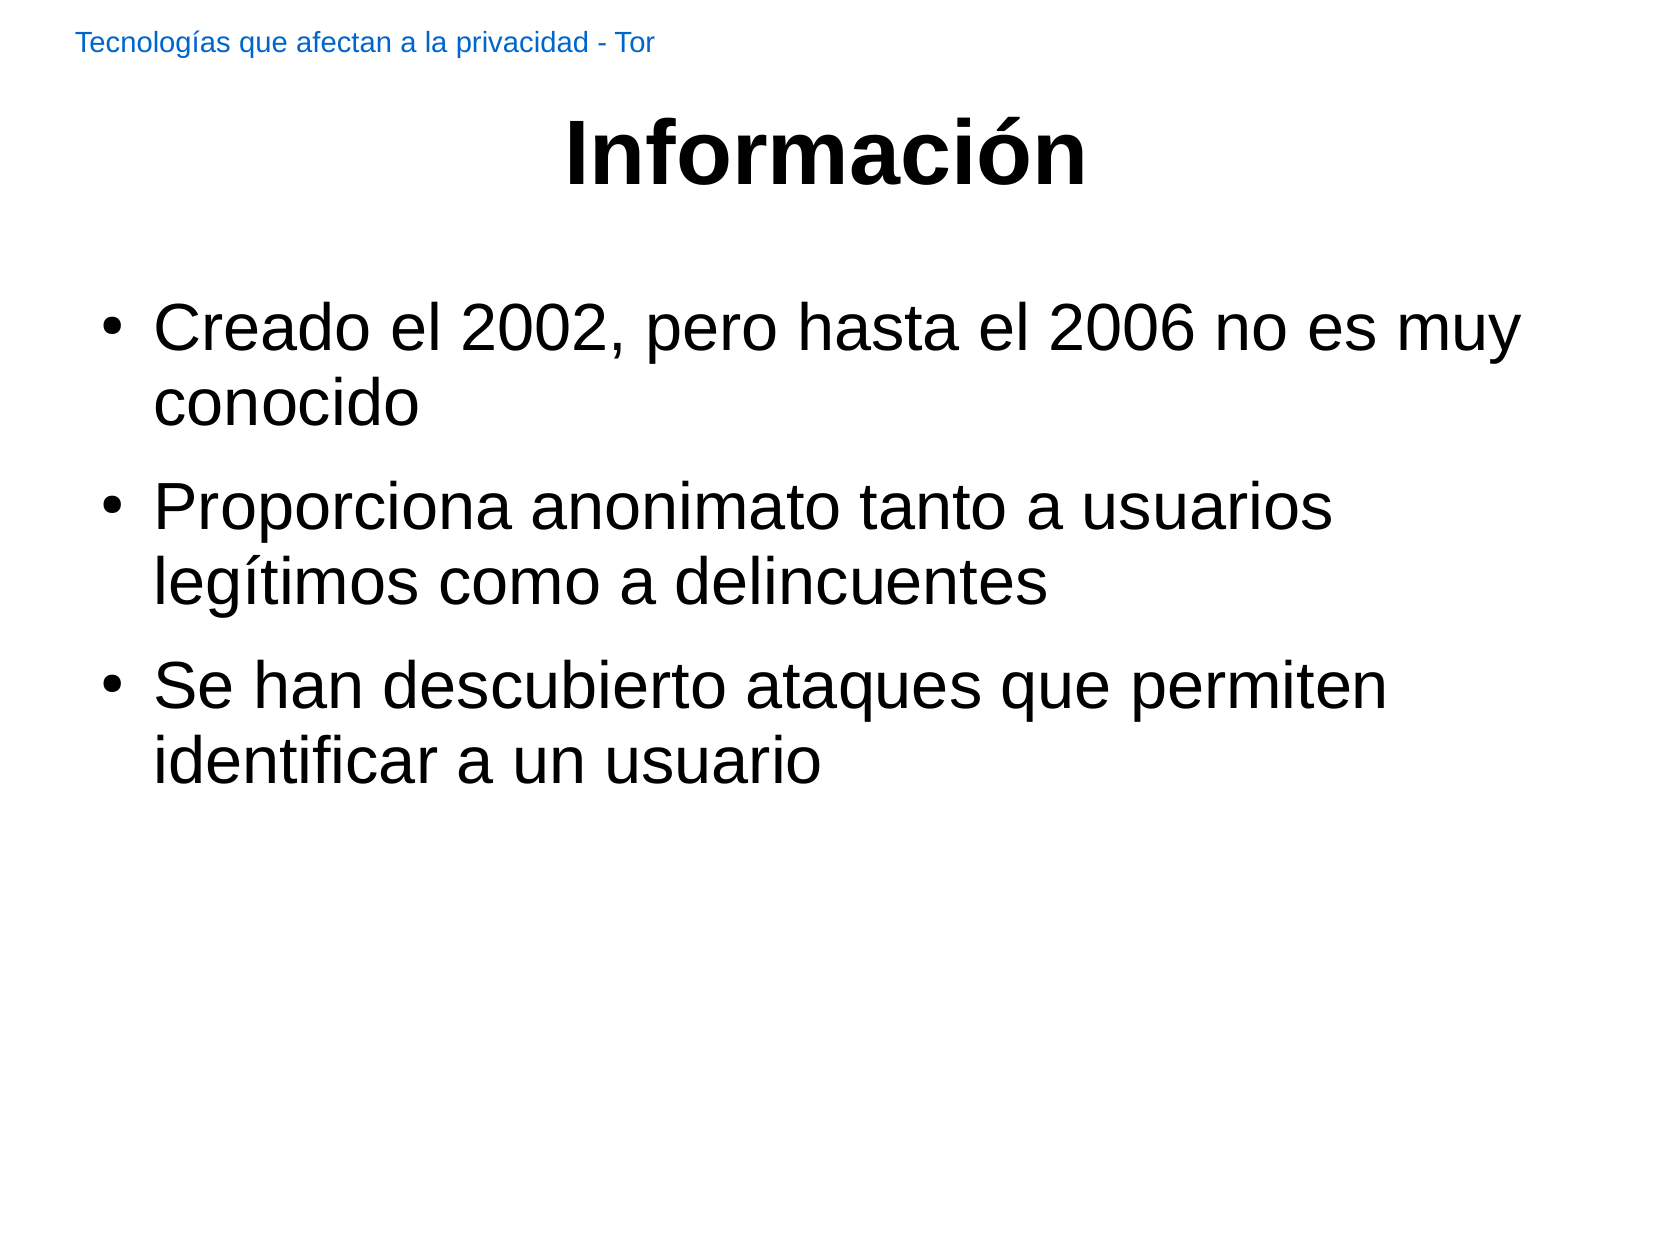

Tecnologías que afectan a la privacidad - Tor
# Información
Creado el 2002, pero hasta el 2006 no es muy conocido
Proporciona anonimato tanto a usuarios legítimos como a delincuentes
Se han descubierto ataques que permiten identificar a un usuario